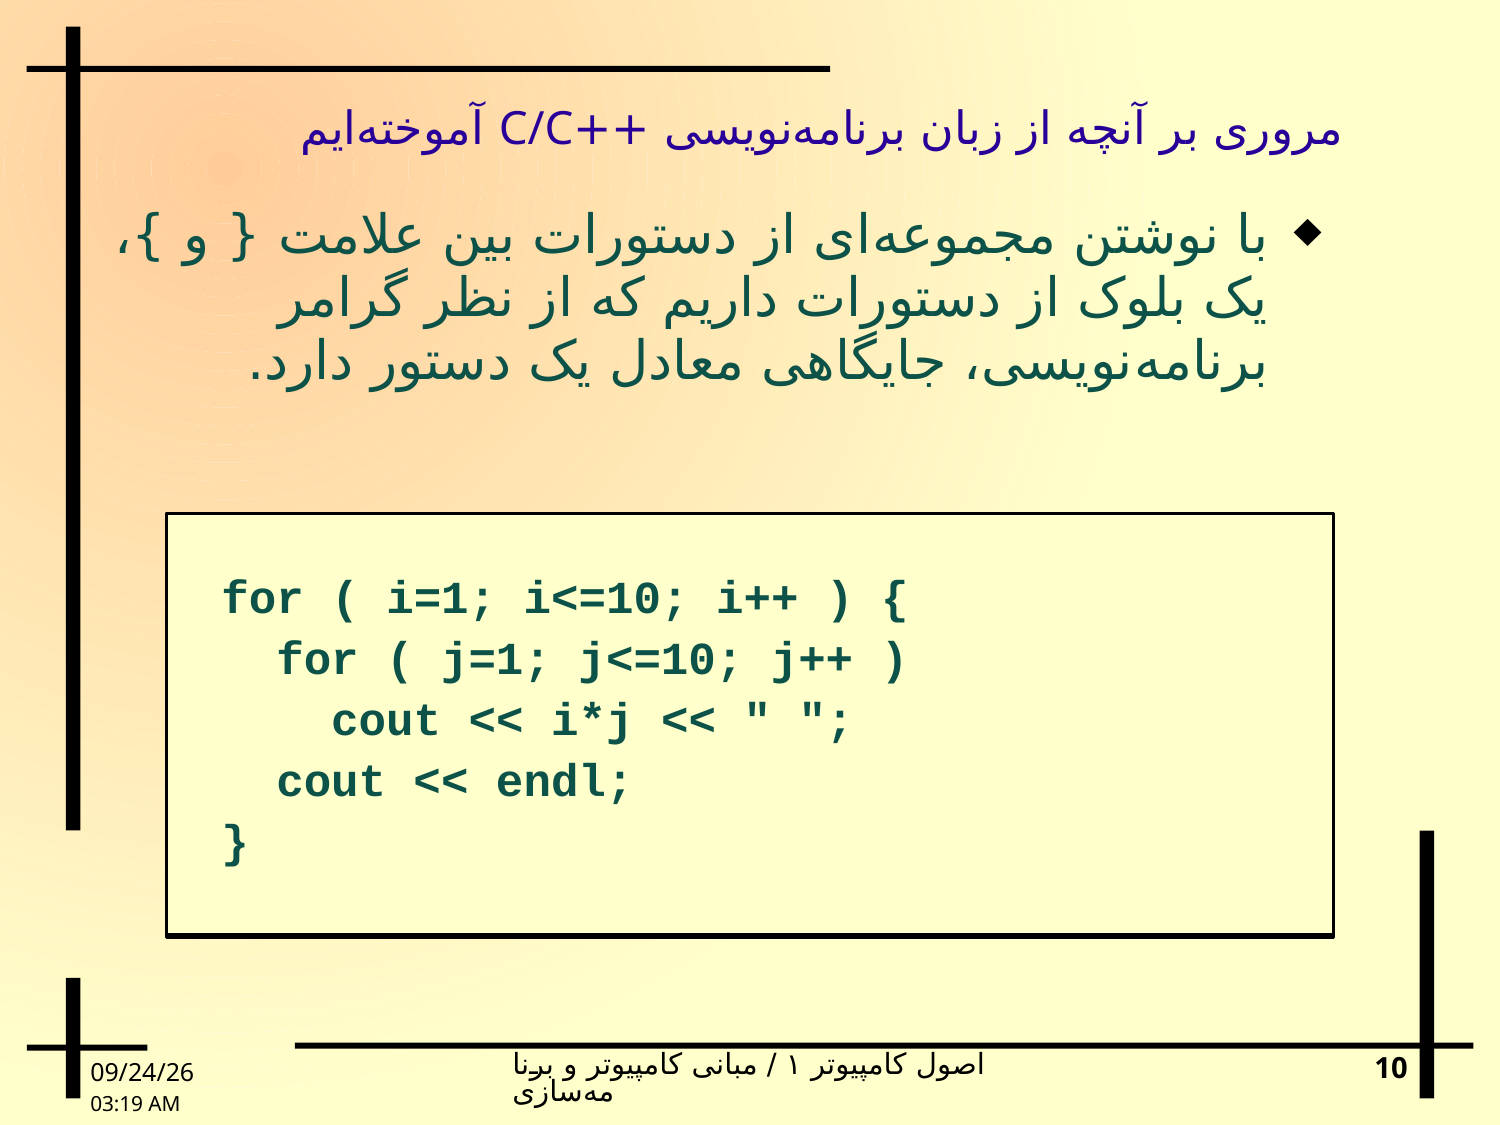

مروری بر آنچه از زبان برنامه‌نویسی ++C/C آموخته‌ایم
با نوشتن مجموعه‌ای از دستورات بین علامت { و }، یک بلوک از دستورات داریم که از نظر گرامر برنامه‌نویسی، جایگاهی معادل یک دستور دارد.
# for ( i=1; i<=10; i++ )
 for ( j=1; j<=10; j++ )
 cout << i*j;
 cout << endl;
for ( i=1; i<=10; i++ )
 for ( j=1; j<=10; j++ )
 cout << i*j << " ";
 cout << endl;
for ( i=1; i<=10; i++ ) {
 for ( j=1; j<=10; j++ )
 cout << i*j << " ";
 cout << endl;
}
اصول کامپیوتر ۱ / مبانی کامپیوتر و برنامه‌سازی
10